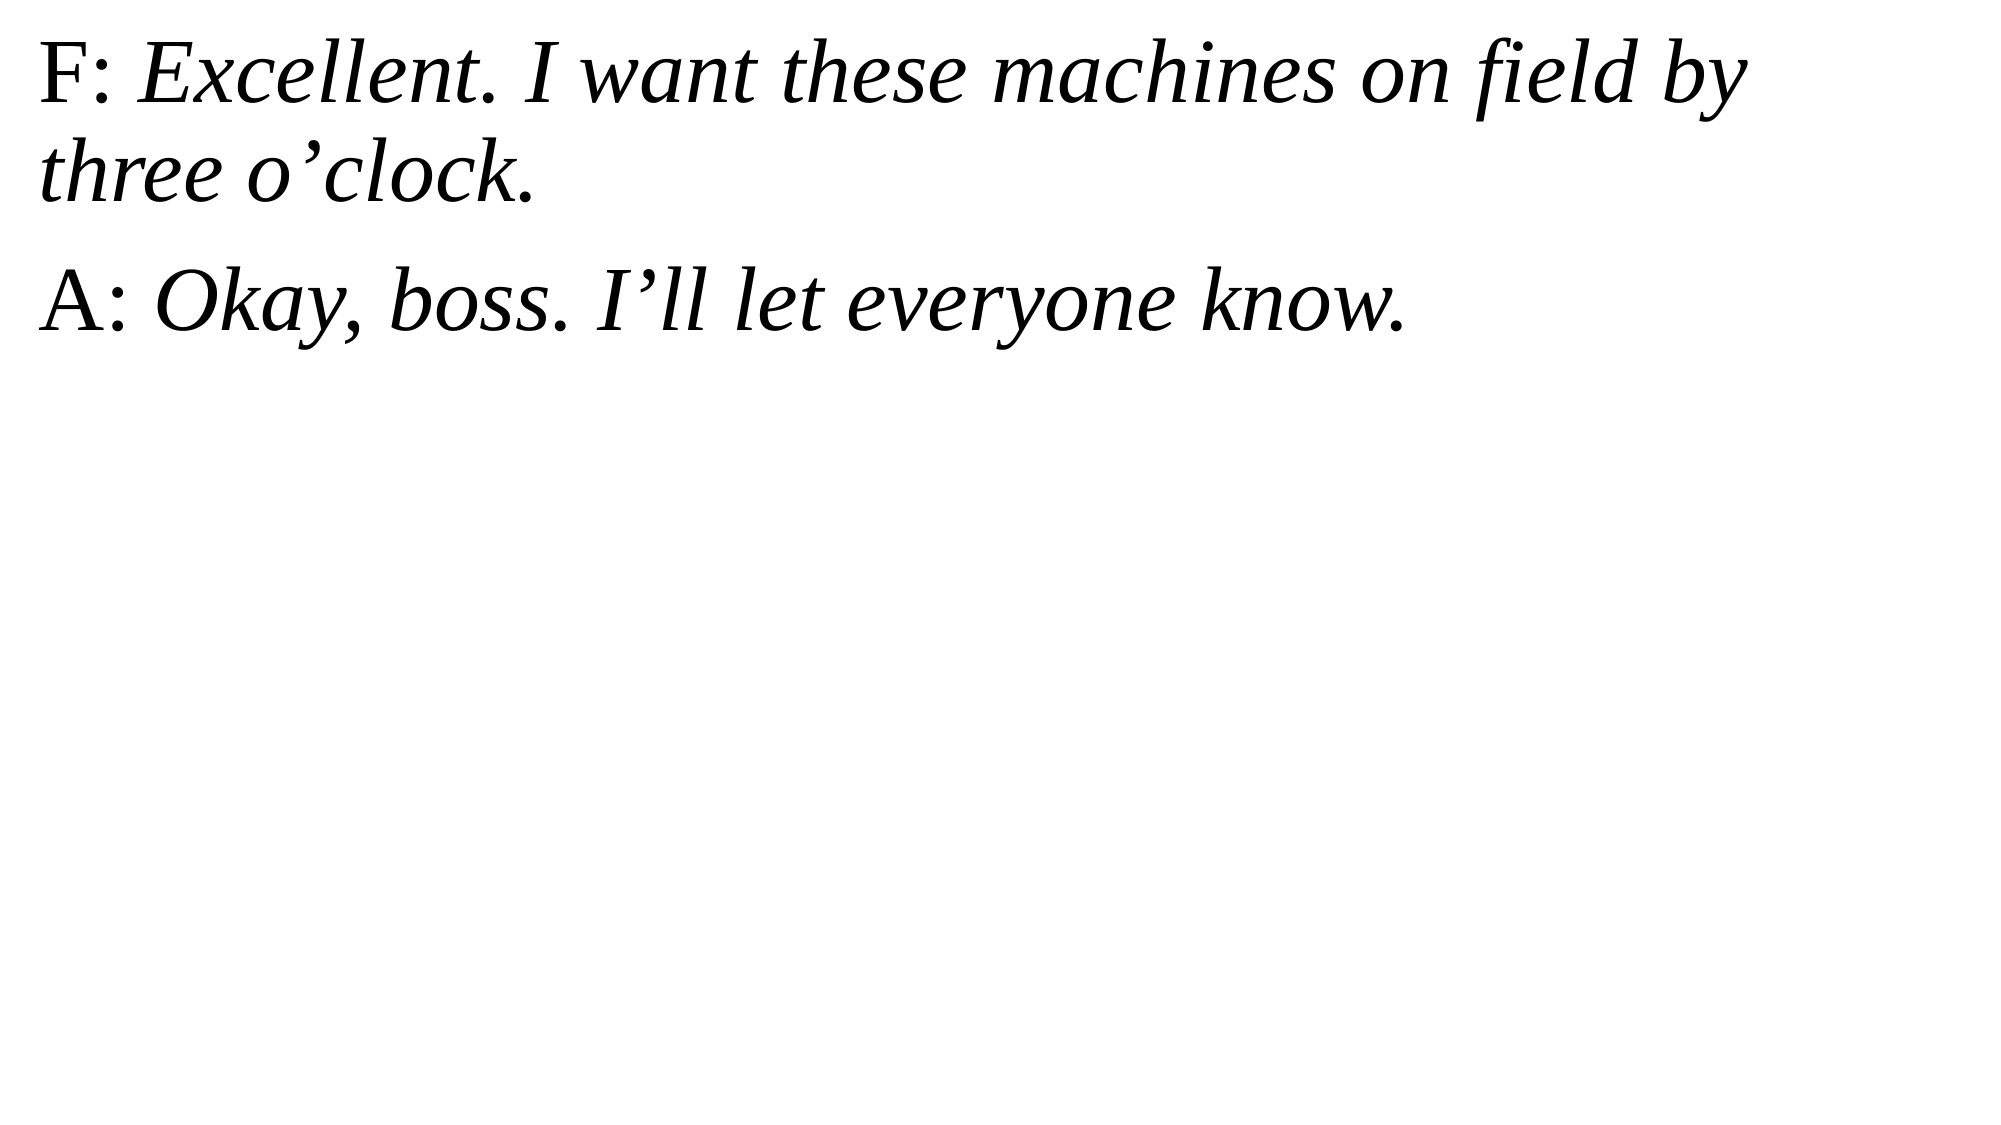

# F: Excellent. I want these machines on field by three o’clock.
A: Okay, boss. I’ll let everyone know.